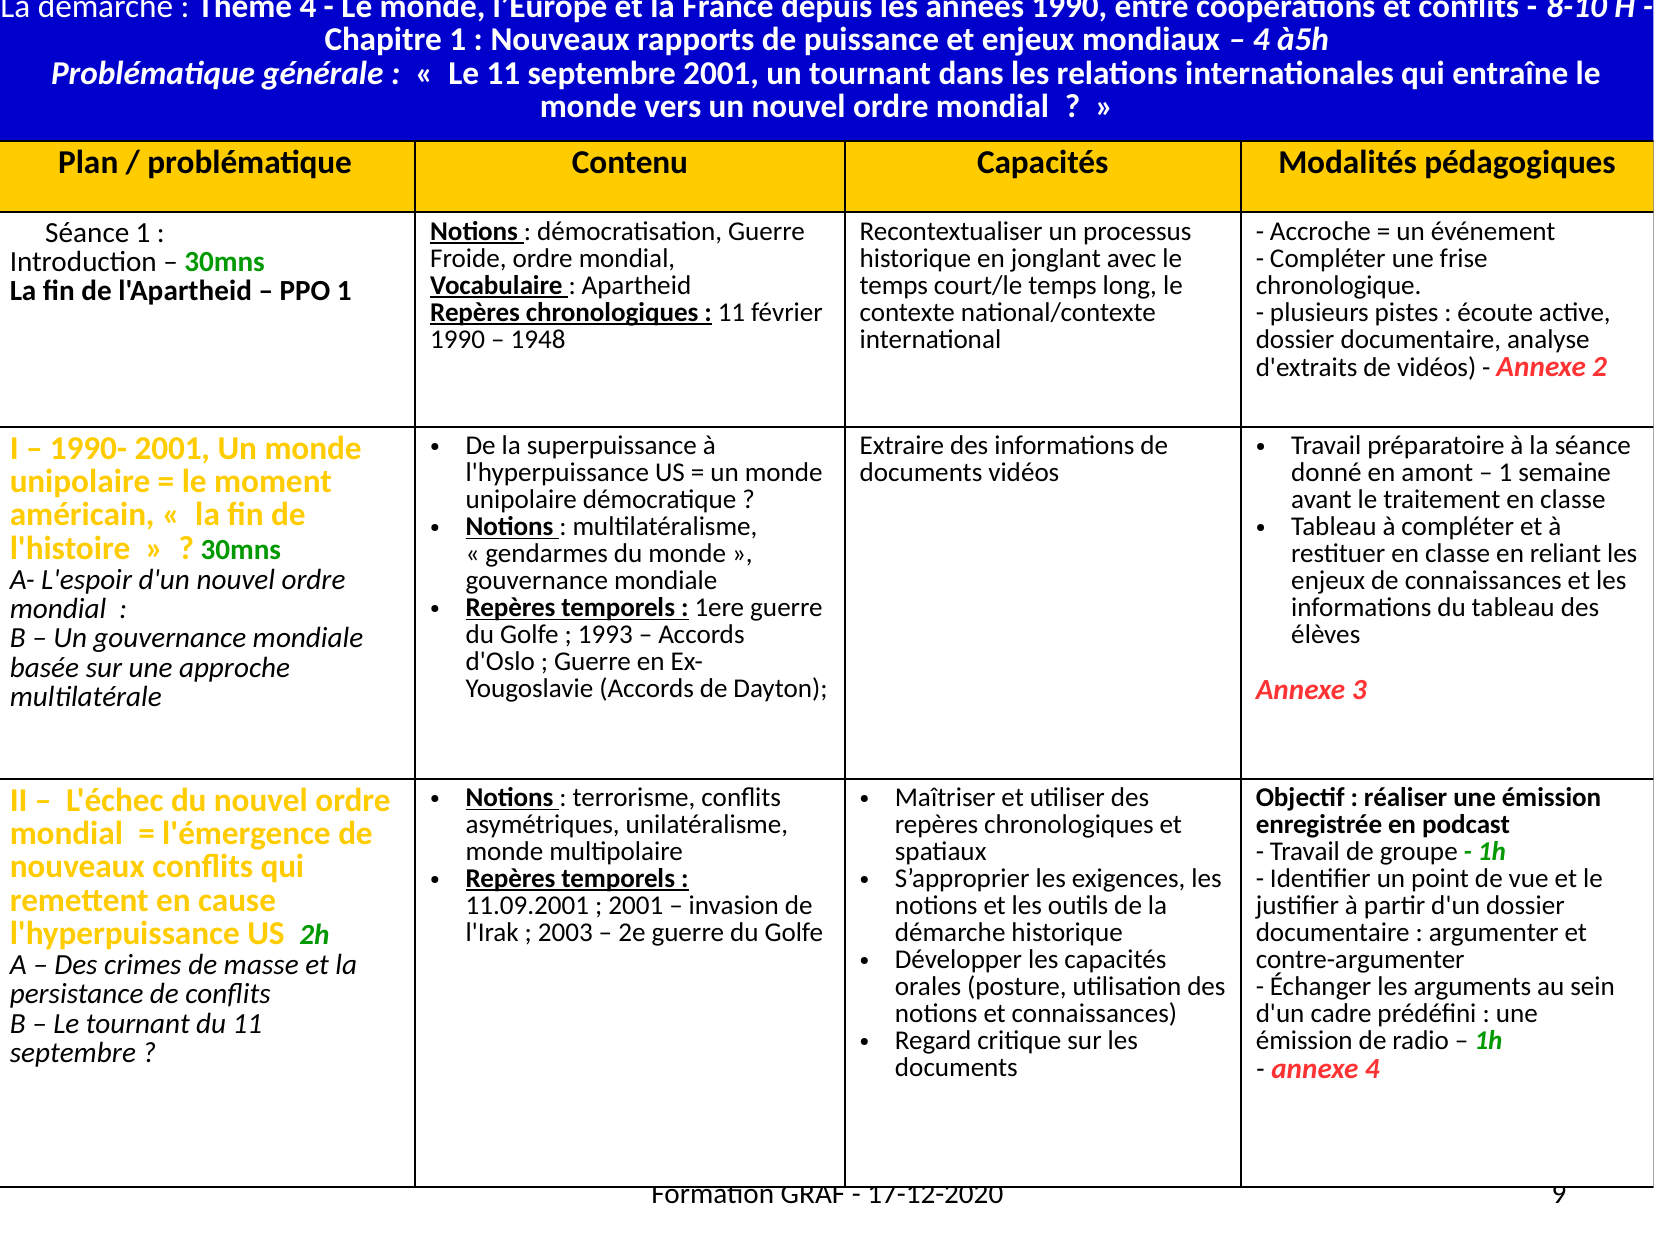

# La démarche : Thème 4 - Le monde, l’Europe et la France depuis les années 1990, entre coopérations et conflits - 8-10 H - Chapitre 1 : Nouveaux rapports de puissance et enjeux mondiaux – 4 à5h Problématique générale : «  Le 11 septembre 2001, un tournant dans les relations internationales qui entraîne le monde vers un nouvel ordre mondial  ?  »
| Plan / problématique | Contenu | Capacités | Modalités pédagogiques |
| --- | --- | --- | --- |
| Séance 1 : Introduction – 30mns La fin de l'Apartheid – PPO 1 | Notions : démocratisation, Guerre Froide, ordre mondial, Vocabulaire : Apartheid Repères chronologiques : 11 février 1990 – 1948 | Recontextualiser un processus historique en jonglant avec le temps court/le temps long, le contexte national/contexte international | - Accroche = un événement - Compléter une frise chronologique. - plusieurs pistes : écoute active, dossier documentaire, analyse d'extraits de vidéos) - Annexe 2 |
| I – 1990- 2001, Un monde unipolaire = le moment américain, «  la fin de l'histoire  »  ? 30mns A- L'espoir d'un nouvel ordre mondial  : B – Un gouvernance mondiale basée sur une approche multilatérale | De la superpuissance à l'hyperpuissance US = un monde unipolaire démocratique ? Notions : multilatéralisme, « gendarmes du monde », gouvernance mondiale Repères temporels : 1ere guerre du Golfe ; 1993 – Accords d'Oslo ; Guerre en Ex-Yougoslavie (Accords de Dayton); | Extraire des informations de documents vidéos | Travail préparatoire à la séance donné en amont – 1 semaine avant le traitement en classe Tableau à compléter et à restituer en classe en reliant les enjeux de connaissances et les informations du tableau des élèves Annexe 3 |
| II – L'échec du nouvel ordre mondial  = l'émergence de nouveaux conflits qui remettent en cause l'hyperpuissance US  2h A – Des crimes de masse et la persistance de conflits B – Le tournant du 11 septembre ? | Notions : terrorisme, conflits asymétriques, unilatéralisme, monde multipolaire Repères temporels : 11.09.2001 ; 2001 – invasion de l'Irak ; 2003 – 2e guerre du Golfe | Maîtriser et utiliser des repères chronologiques et spatiaux S’approprier les exigences, les notions et les outils de la démarche historique Développer les capacités orales (posture, utilisation des notions et connaissances) Regard critique sur les documents | Objectif : réaliser une émission enregistrée en podcast - Travail de groupe - 1h - Identifier un point de vue et le justifier à partir d'un dossier documentaire : argumenter et contre-argumenter - Échanger les arguments au sein d'un cadre prédéfini : une émission de radio – 1h - annexe 4 |
9